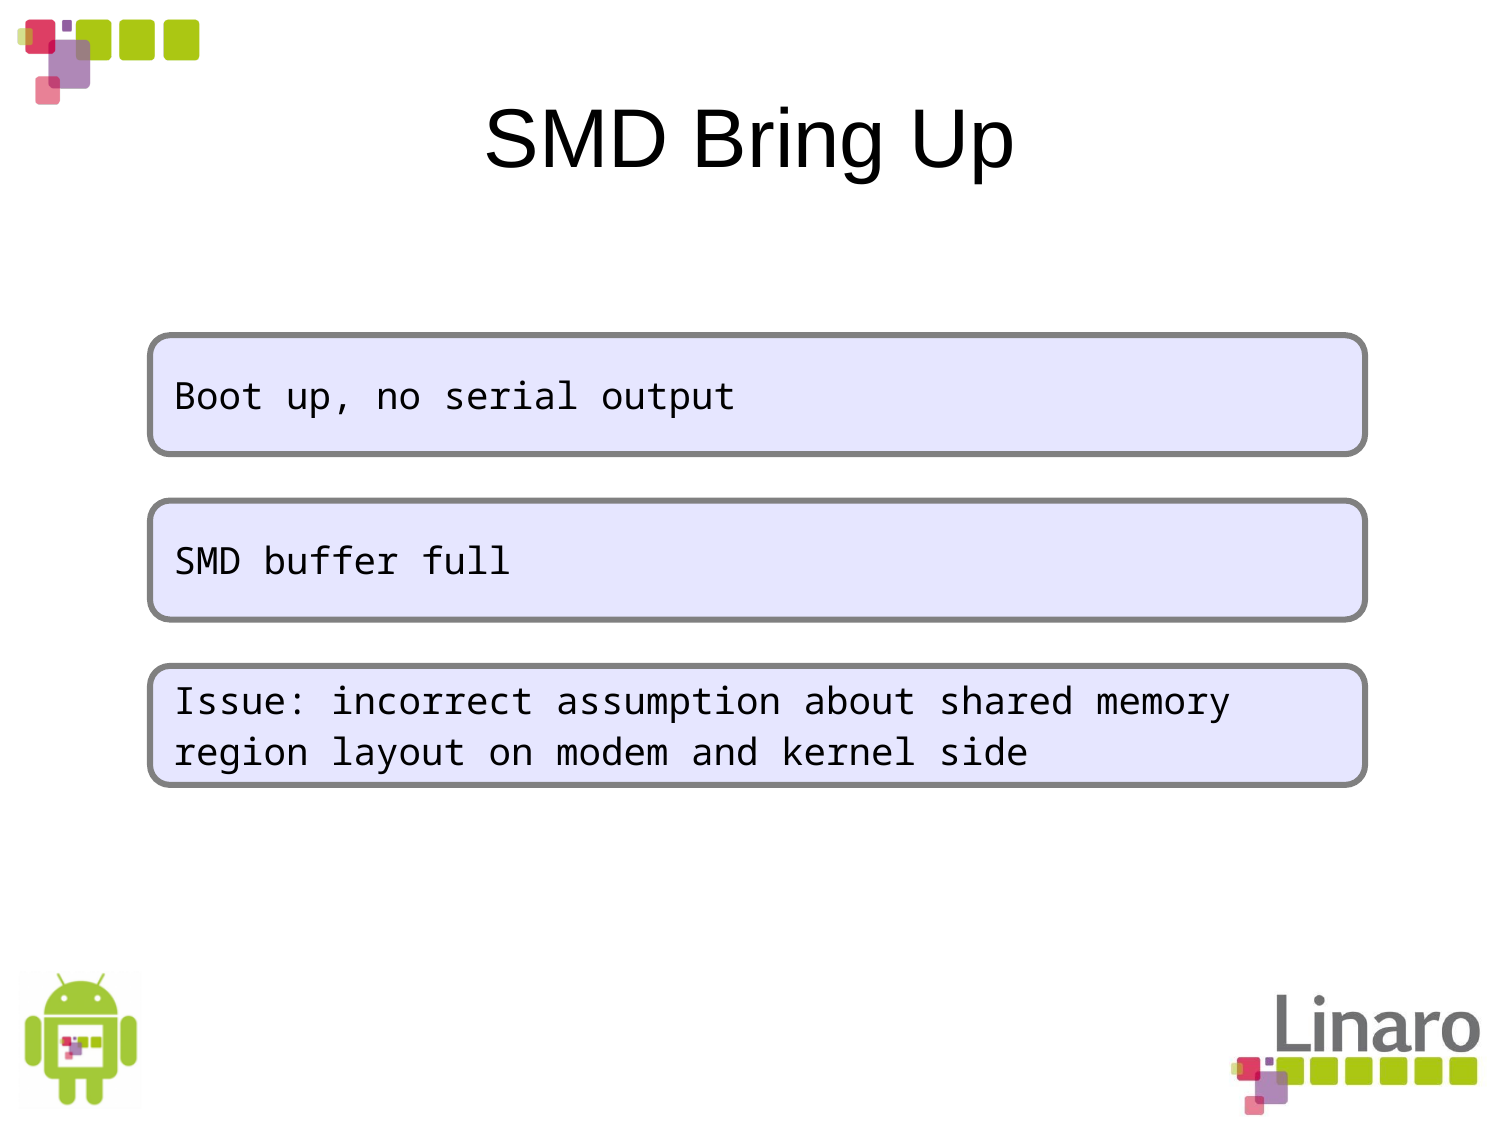

# SMD Bring Up
Boot up, no serial output
SMD buffer full
Issue: incorrect assumption about shared memory region layout on modem and kernel side